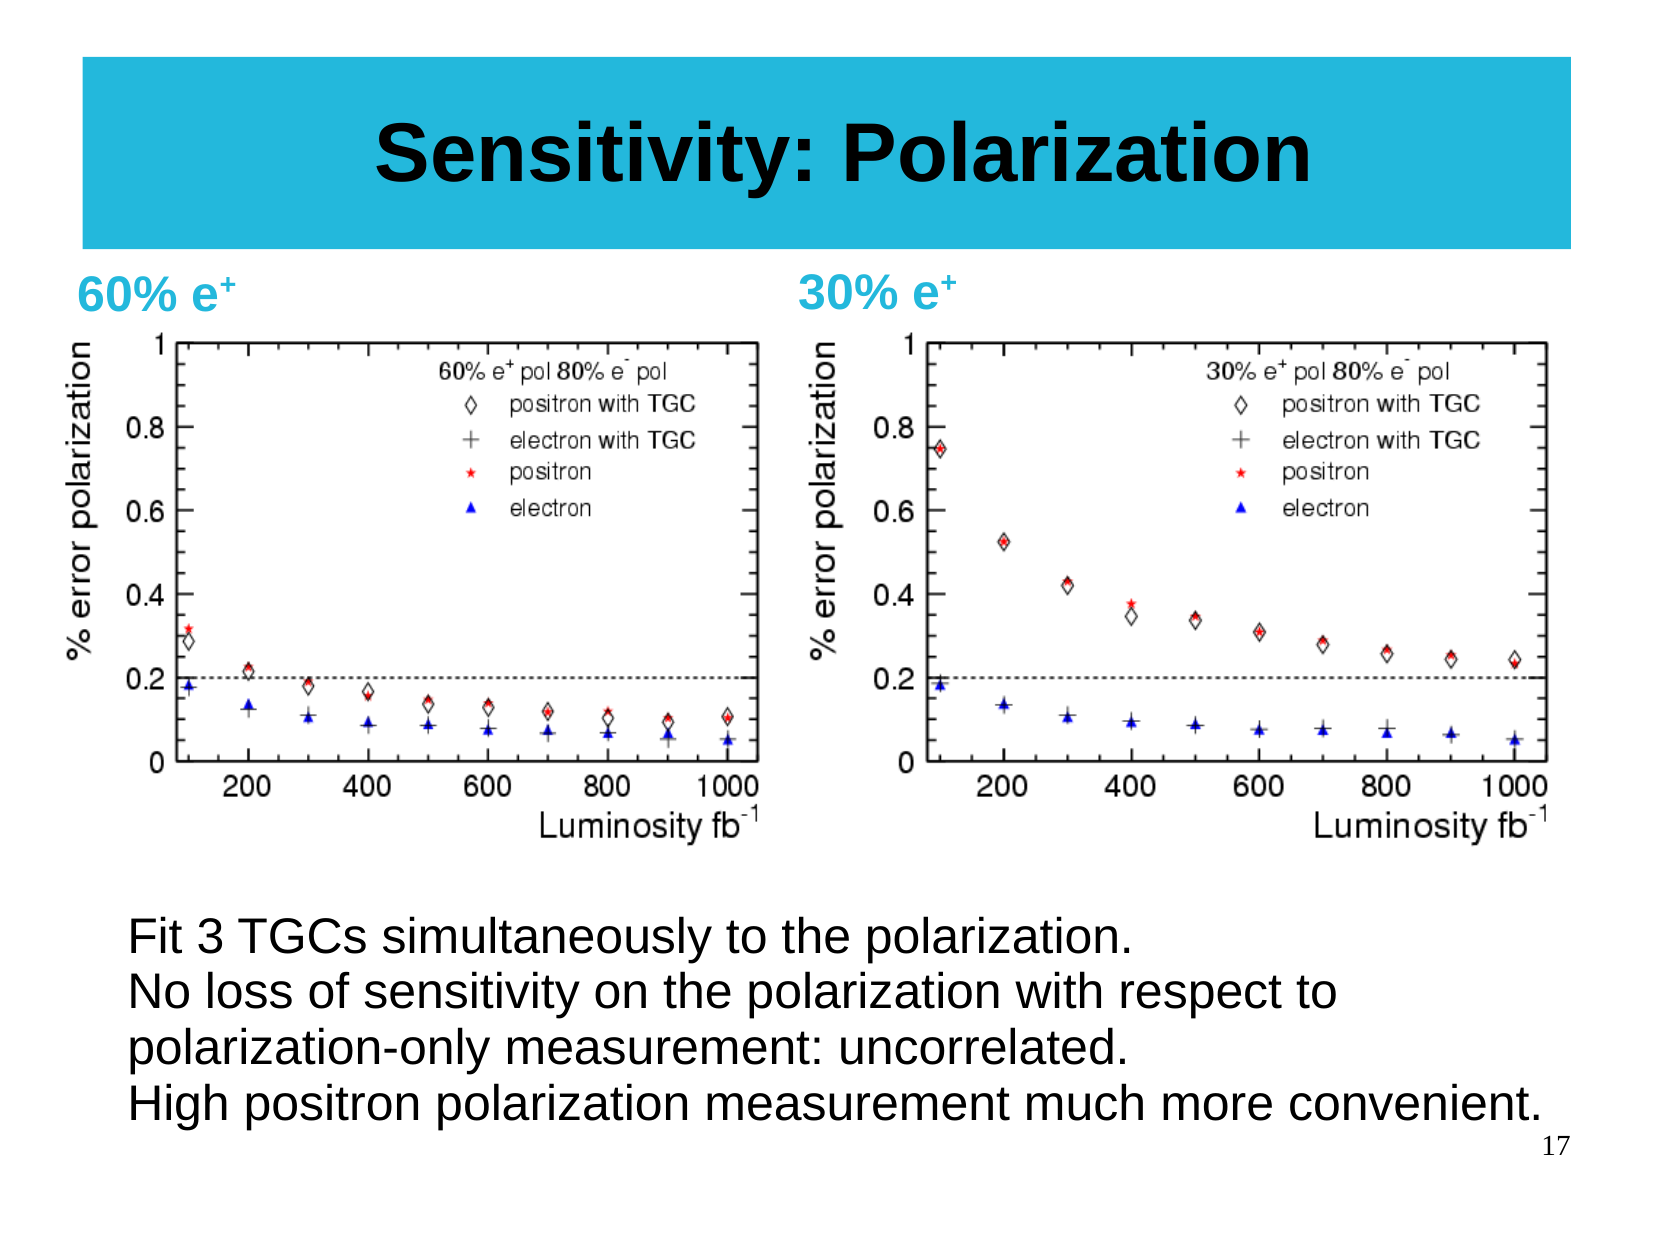

# Sensitivity: Polarization
30% e+
60% e+
Fit 3 TGCs simultaneously to the polarization.
No loss of sensitivity on the polarization with respect to polarization-only measurement: uncorrelated.
High positron polarization measurement much more convenient.
17